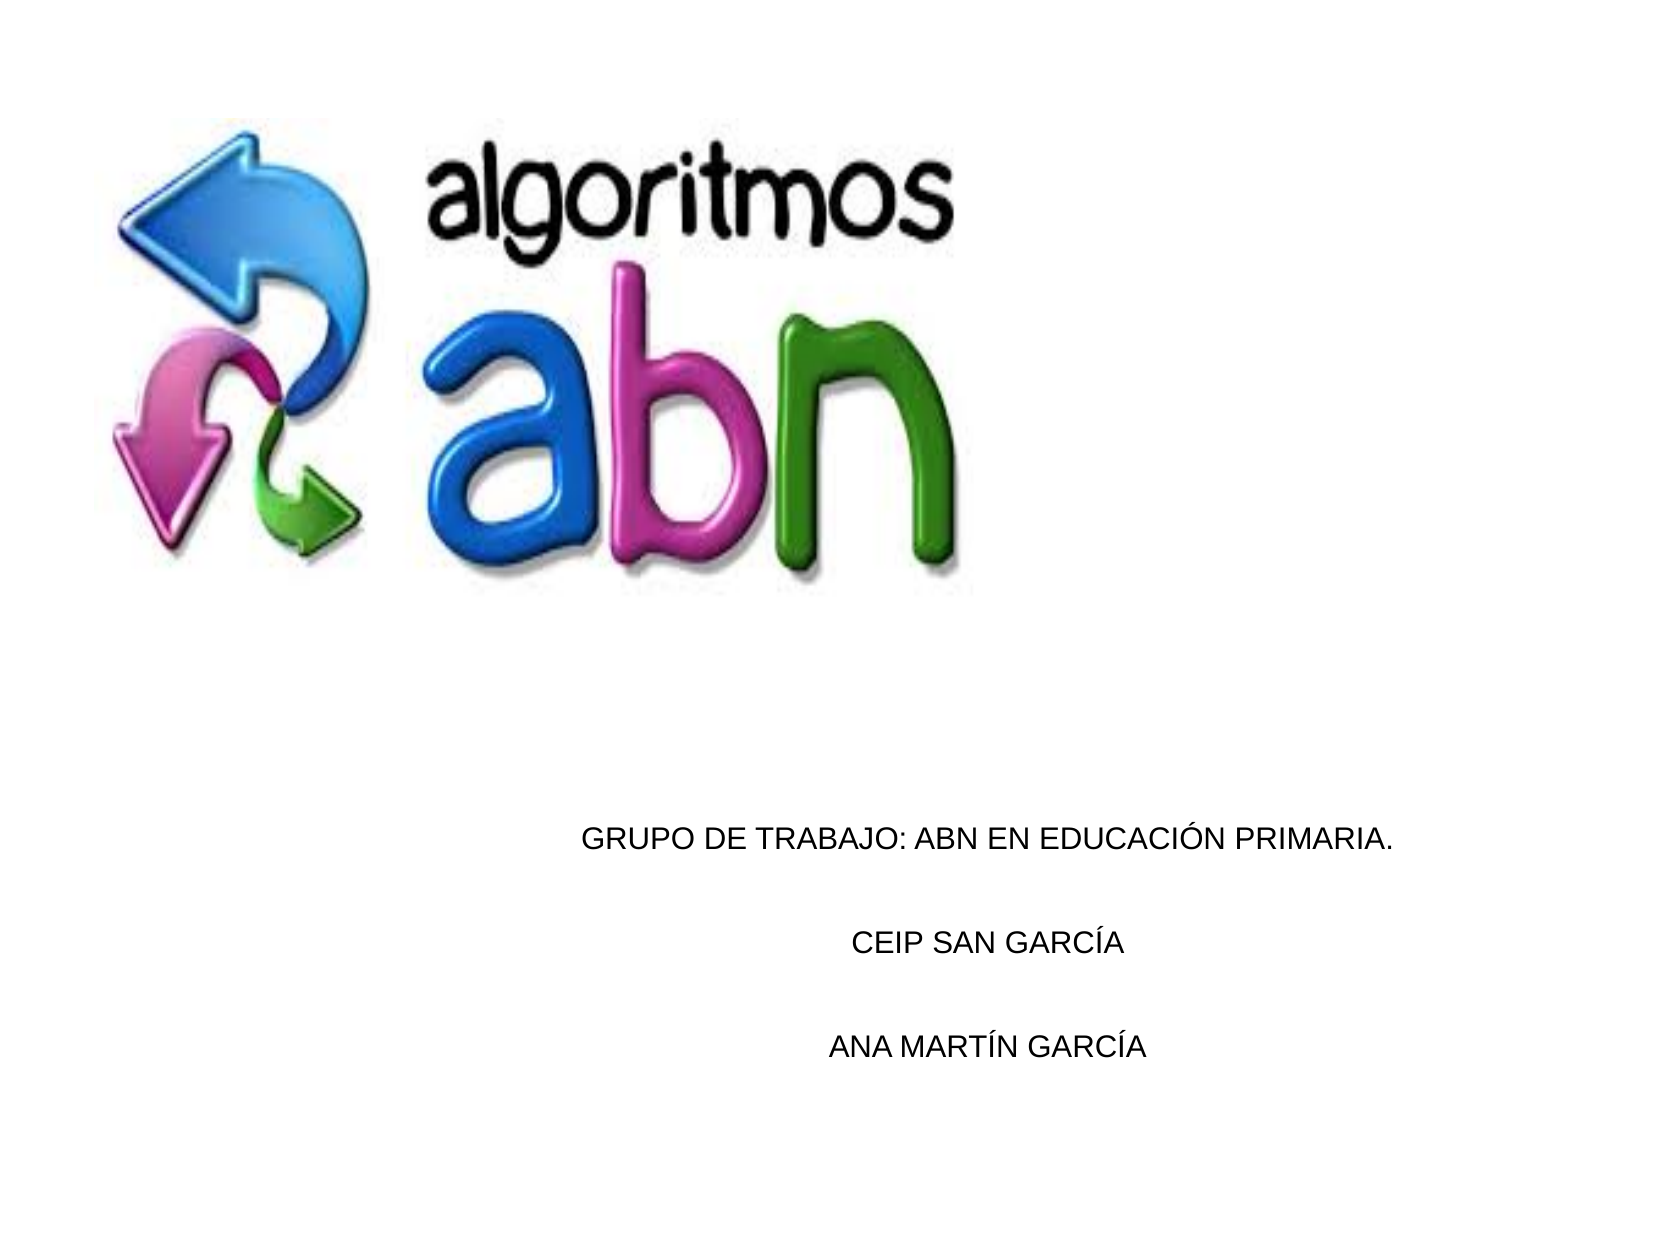

| GRUPO DE TRABAJO: ABN EN EDUCACIÓN PRIMARIA. CEIP SAN GARCÍA ANA MARTÍN GARCÍA |
| --- |